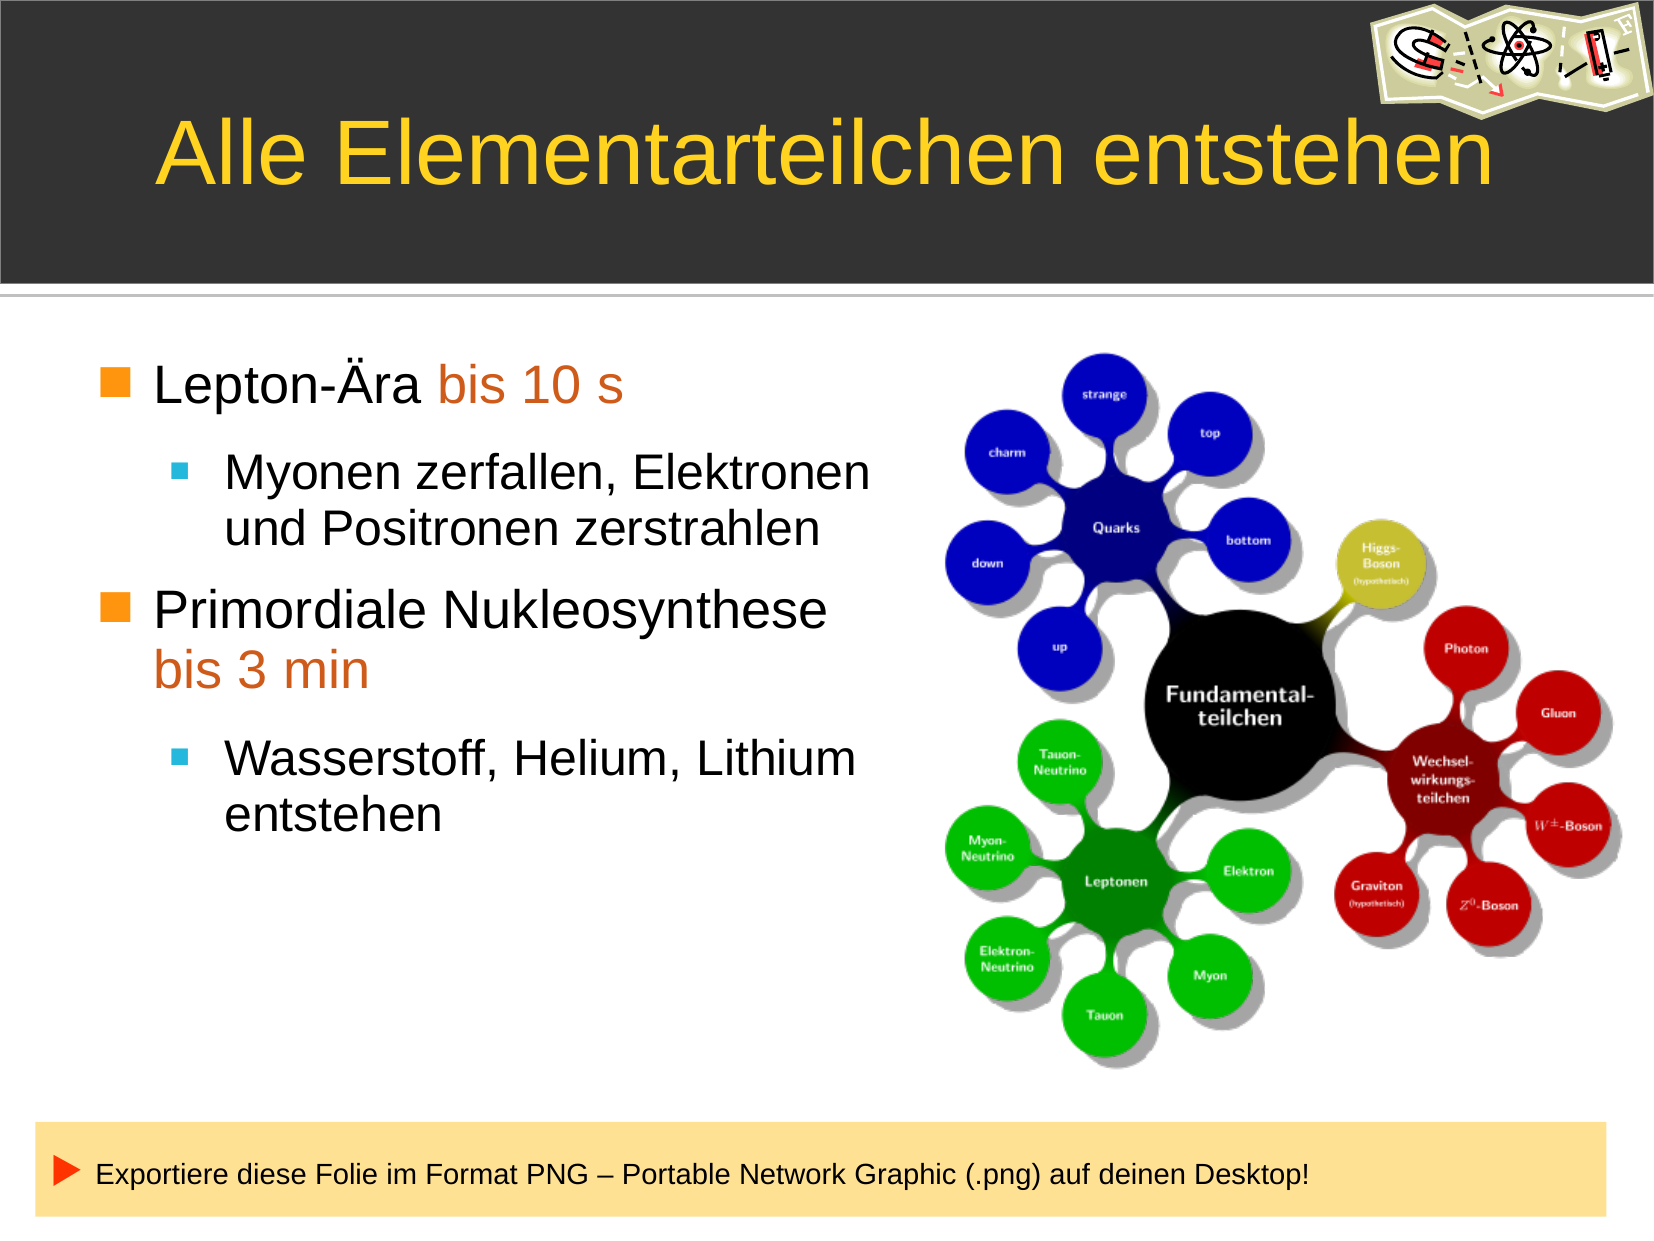

# Alle Elementarteilchen entstehen
Lepton-Ära bis 10 s
Myonen zerfallen, Elektronen und Positronen zerstrahlen
Primordiale Nukleosynthese
bis 3 min
Wasserstoff, Helium, Lithium entstehen
 Exportiere diese Folie im Format PNG – Portable Network Graphic (.png) auf deinen Desktop!